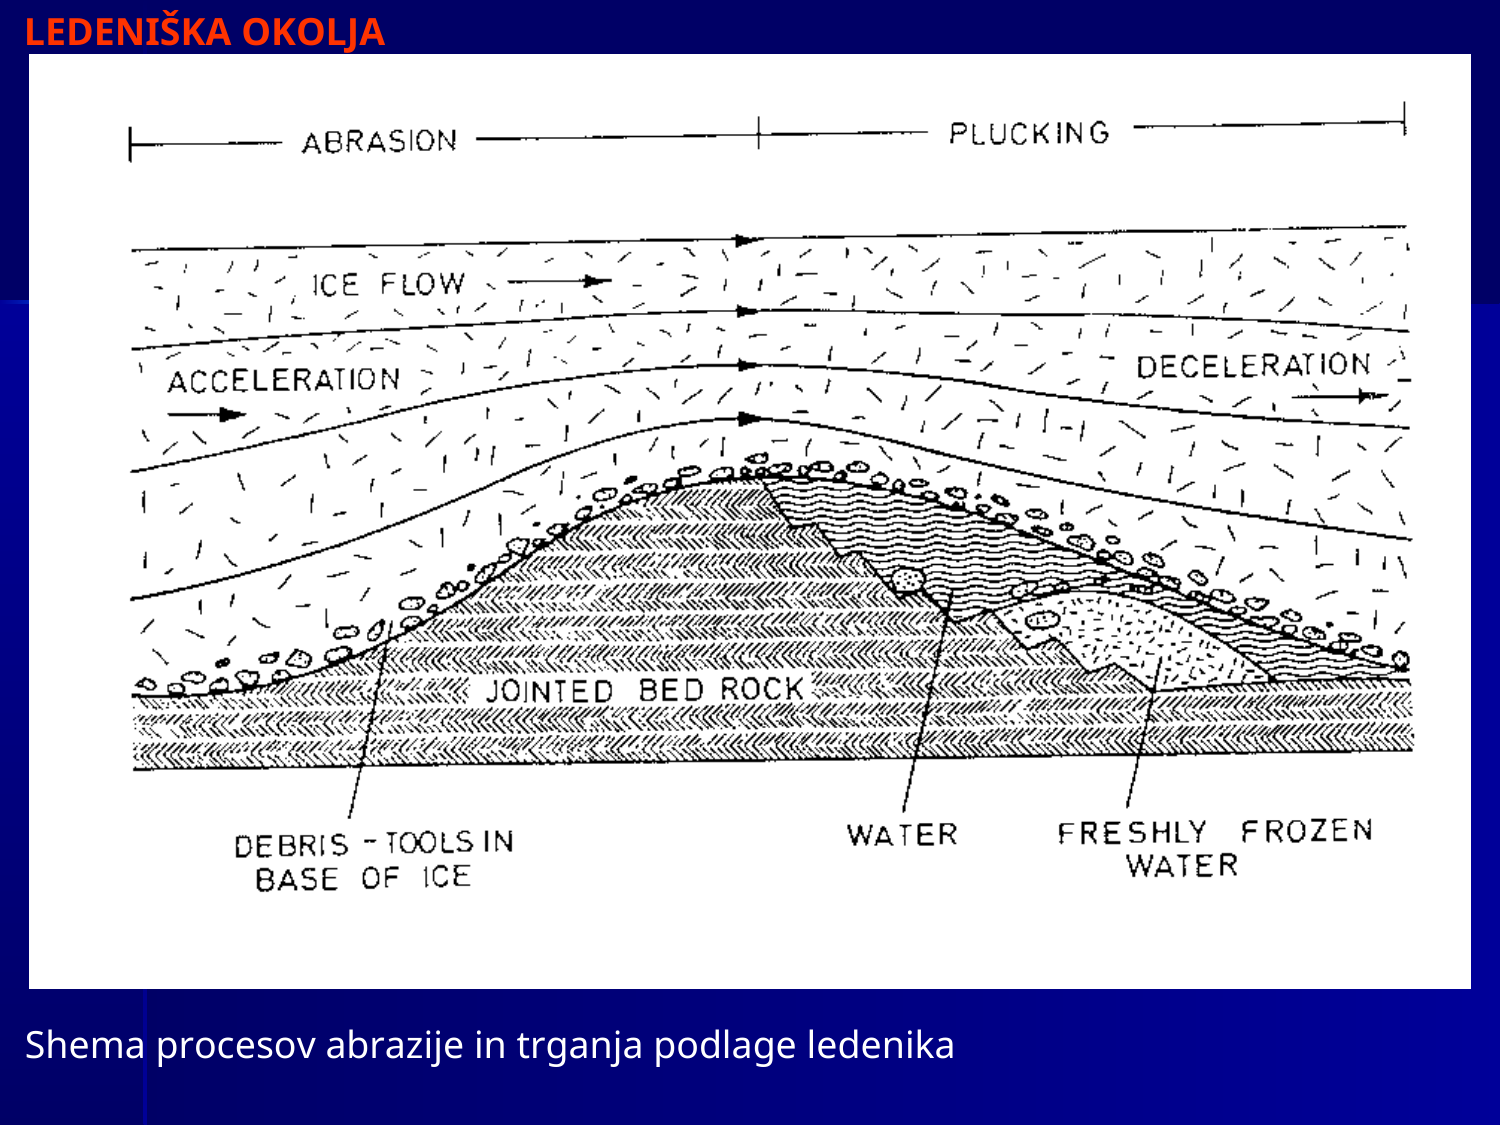

LEDENIŠKA OKOLJA
Shema procesov abrazije in trganja podlage ledenika